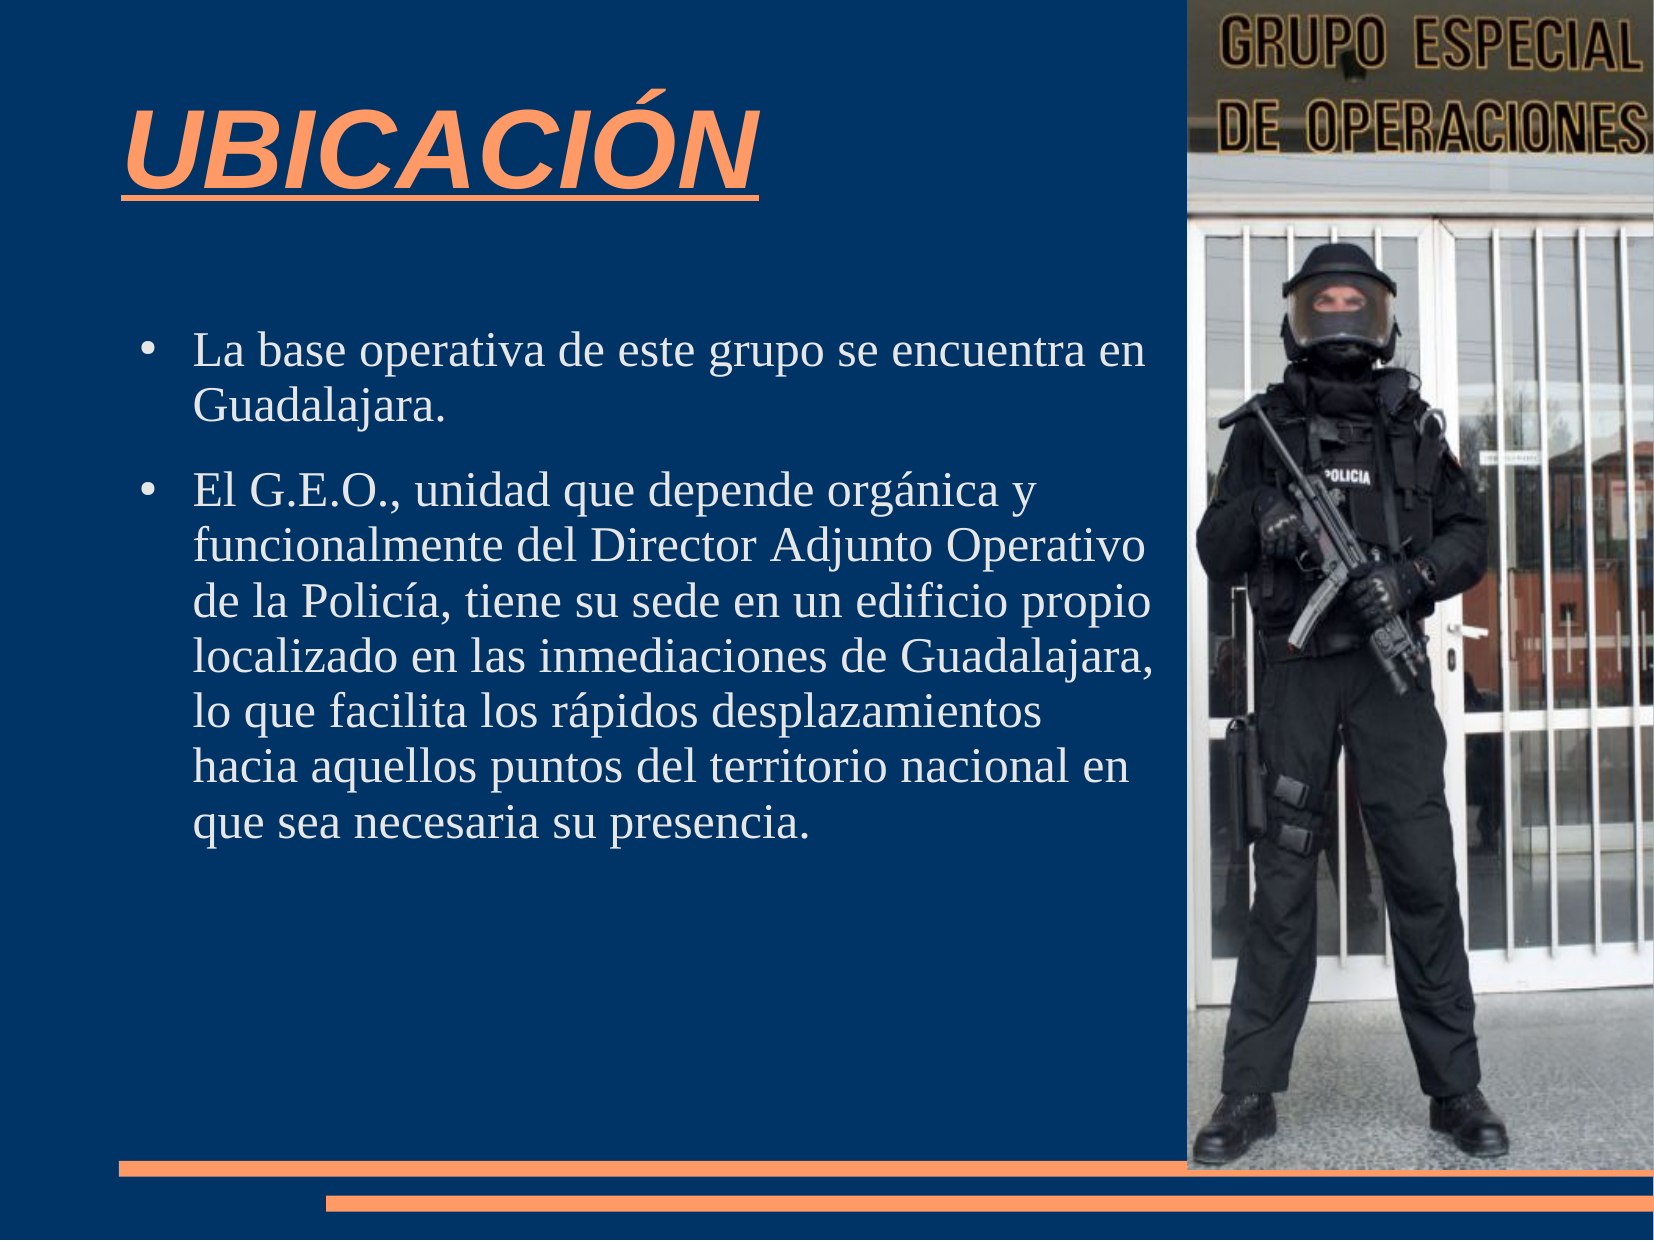

# UBICACIÓN
La base operativa de este grupo se encuentra en Guadalajara.
El G.E.O., unidad que depende orgánica y funcionalmente del Director Adjunto Operativo de la Policía, tiene su sede en un edificio propio localizado en las inmediaciones de Guadalajara, lo que facilita los rápidos desplazamientos hacia aquellos puntos del territorio nacional en que sea necesaria su presencia.